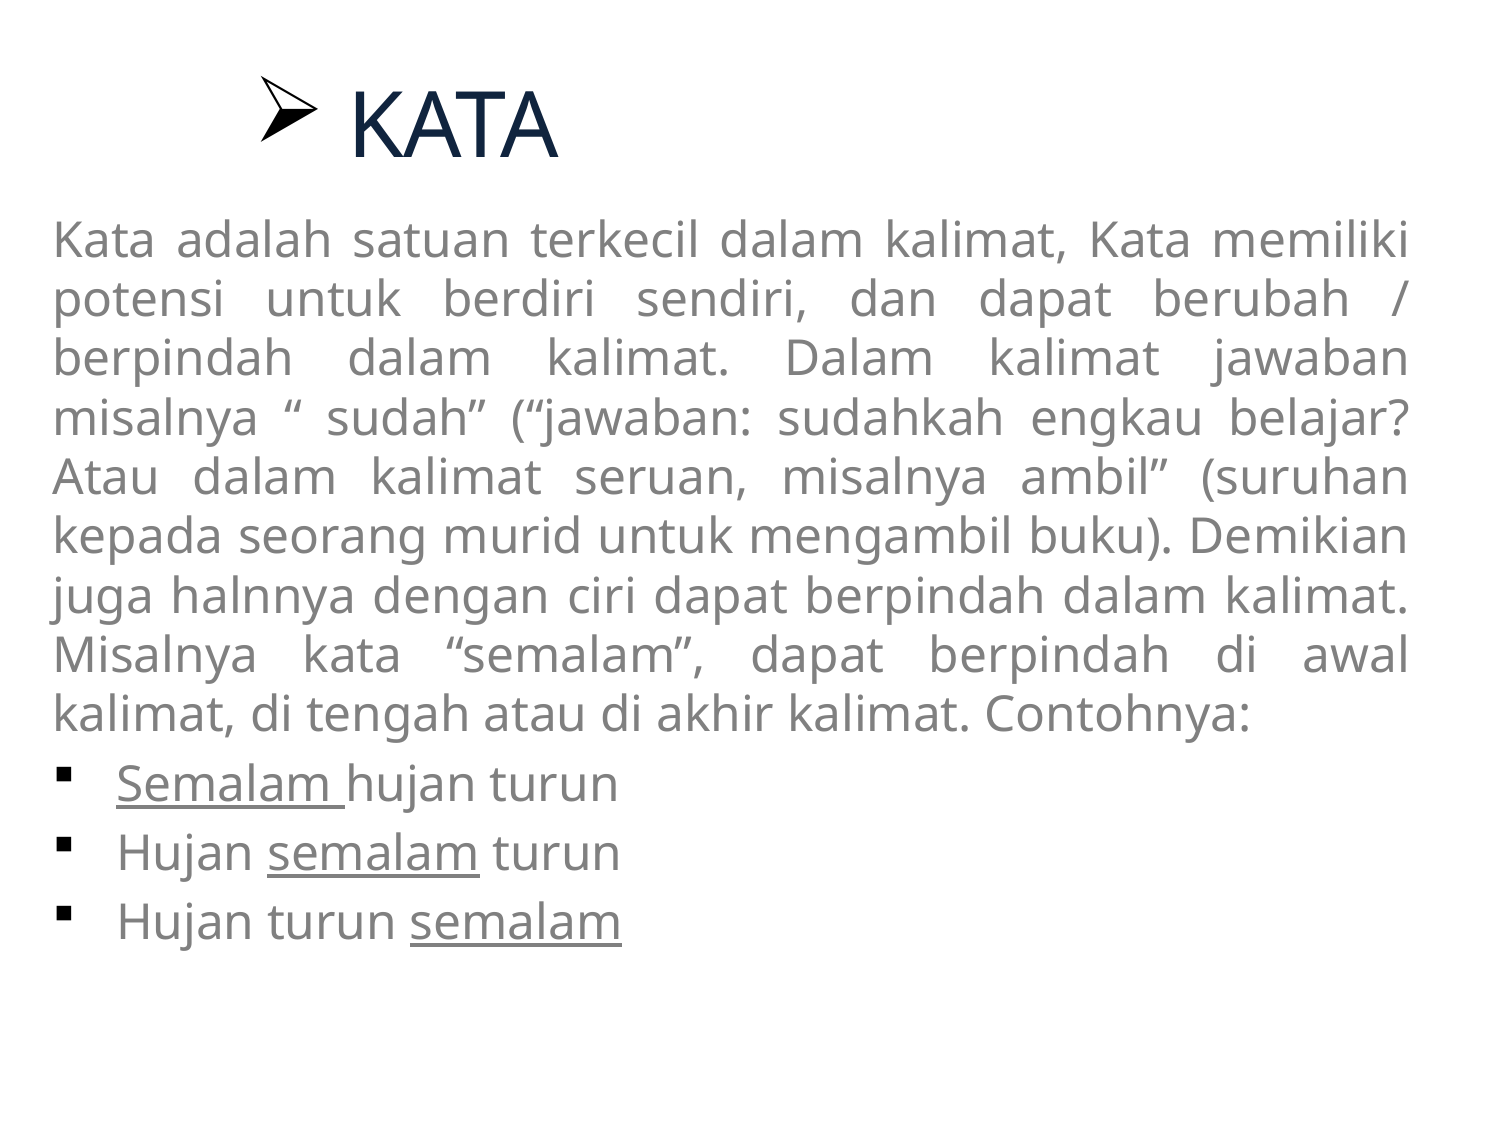

# KATA
Kata adalah satuan terkecil dalam kalimat, Kata memiliki potensi untuk berdiri sendiri, dan dapat berubah / berpindah dalam kalimat. Dalam kalimat jawaban misalnya “ sudah” (“jawaban: sudahkah engkau belajar? Atau dalam kalimat seruan, misalnya ambil” (suruhan kepada seorang murid untuk mengambil buku). Demikian juga halnnya dengan ciri dapat berpindah dalam kalimat. Misalnya kata “semalam”, dapat berpindah di awal kalimat, di tengah atau di akhir kalimat. Contohnya:
Semalam hujan turun
Hujan semalam turun
Hujan turun semalam